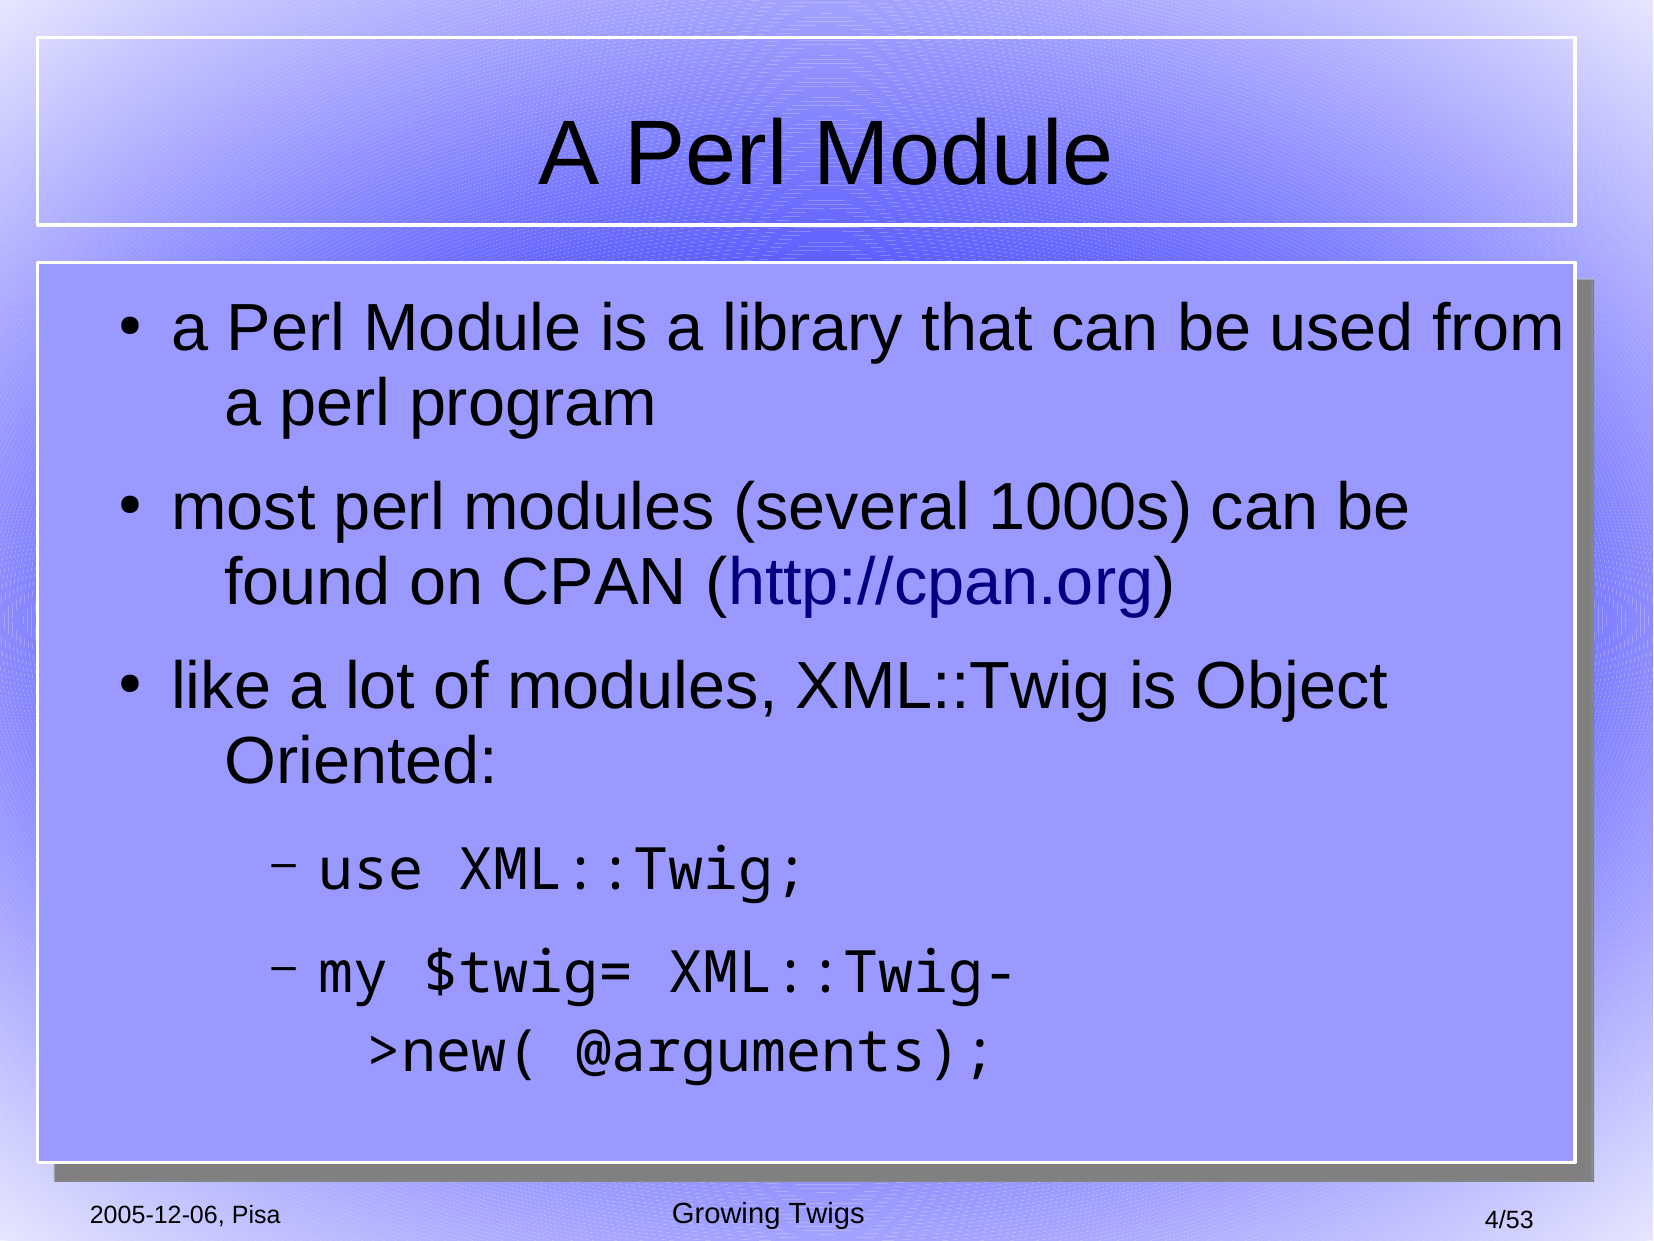

# A Perl Module
a Perl Module is a library that can be used from a perl program
most perl modules (several 1000s) can be found on CPAN (http://cpan.org)
like a lot of modules, XML::Twig is Object Oriented:
use XML::Twig;
my $twig= XML::Twig->new( @arguments);